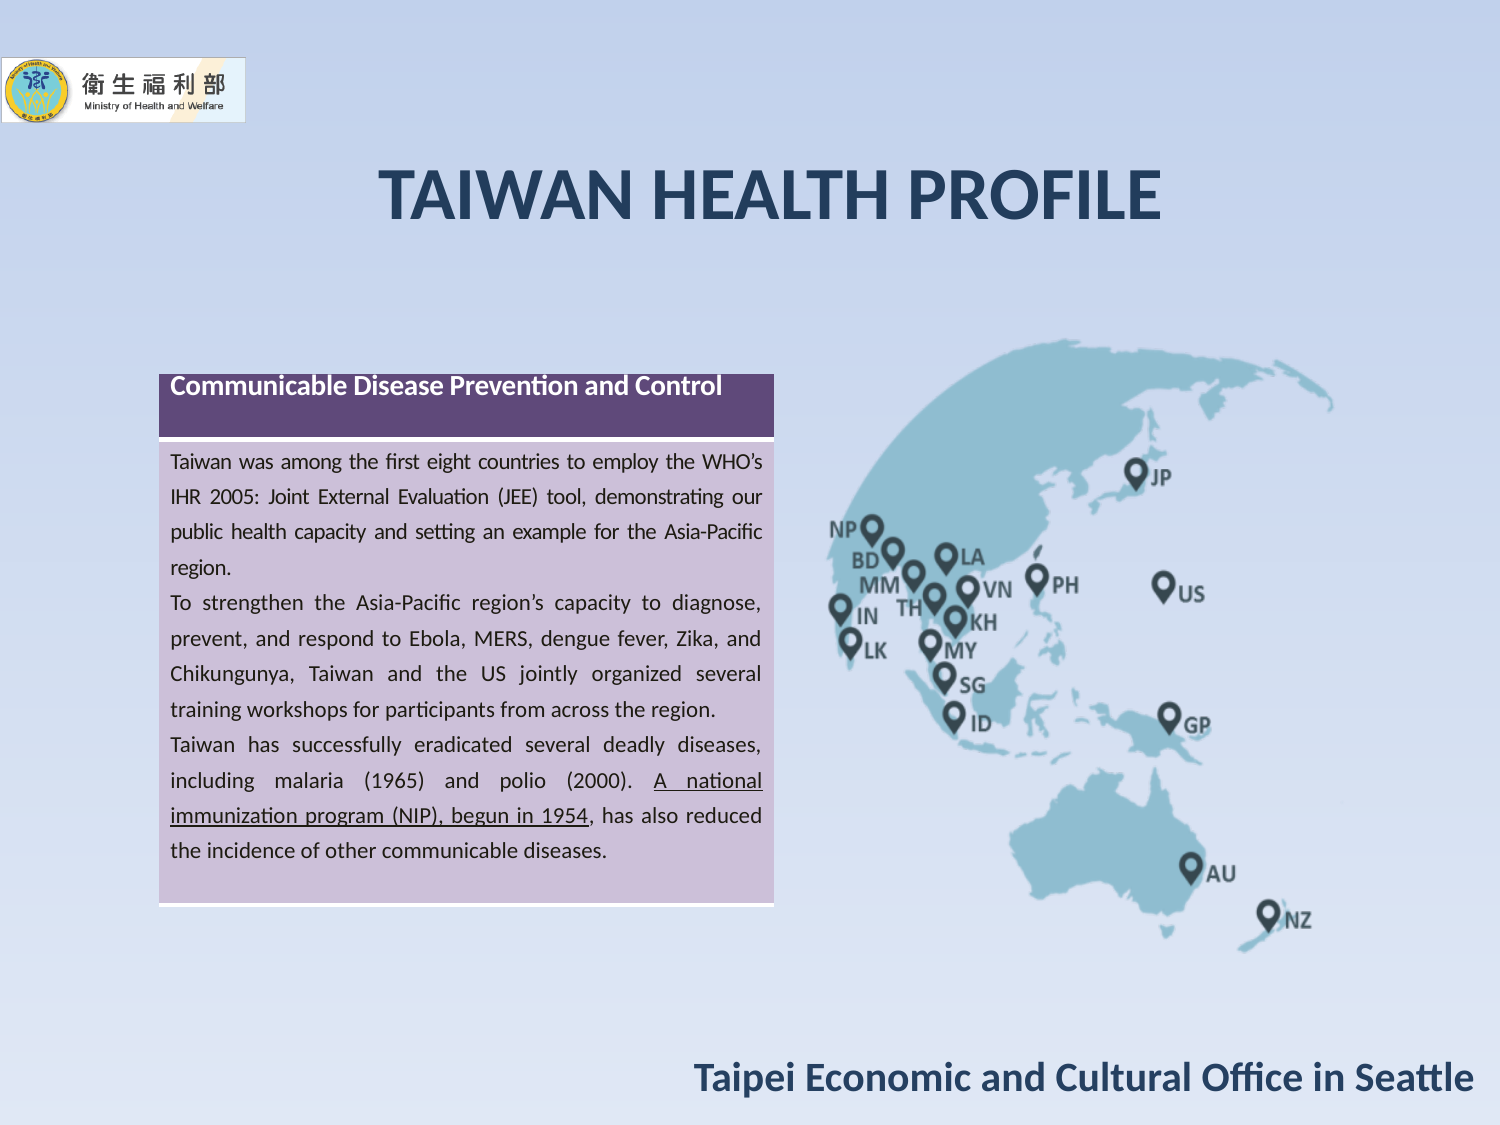

| Communicable Disease Prevention and Control |
| --- |
| Taiwan was among the first eight countries to employ the WHO’s IHR 2005: Joint External Evaluation (JEE) tool, demonstrating our public health capacity and setting an example for the Asia-Pacific region. To strengthen the Asia-Pacific region’s capacity to diagnose, prevent, and respond to Ebola, MERS, dengue fever, Zika, and Chikungunya, Taiwan and the US jointly organized several training workshops for participants from across the region. Taiwan has successfully eradicated several deadly diseases, including malaria (1965) and polio (2000). A national immunization program (NIP), begun in 1954, has also reduced the incidence of other communicable diseases. |